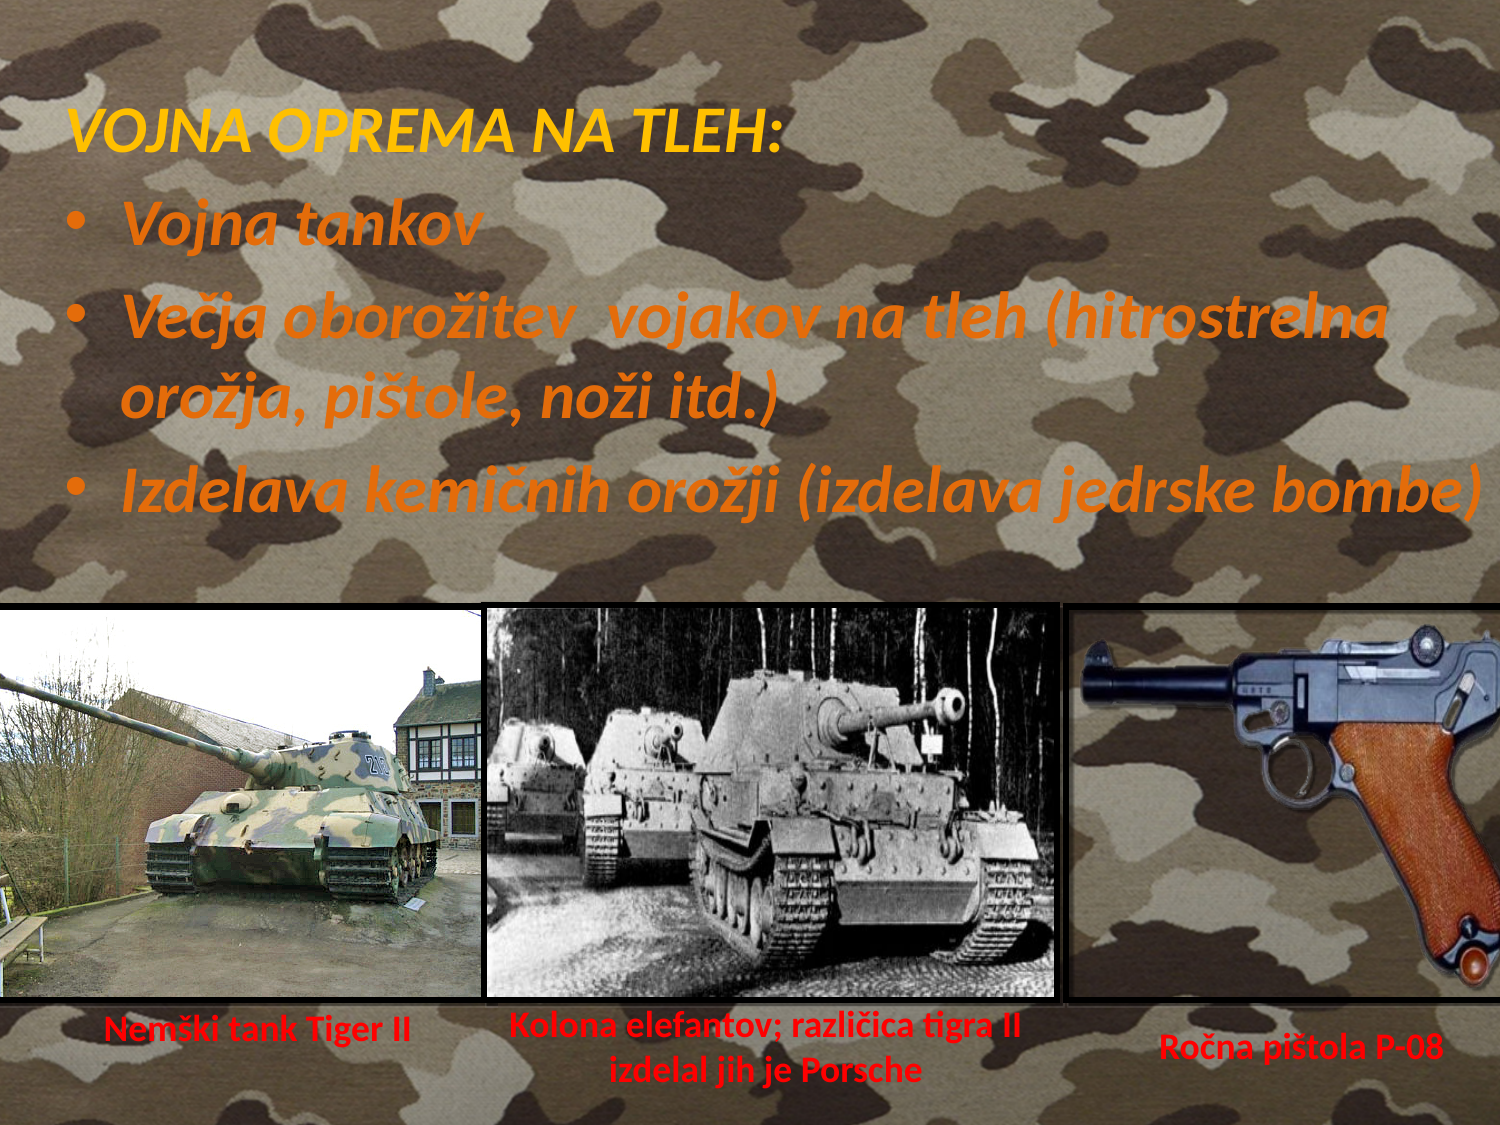

# VOJNA OPREMA NA TLEH:
Vojna tankov
Večja oborožitev vojakov na tleh (hitrostrelna orožja, pištole, noži itd.)
Izdelava kemičnih orožji (izdelava jedrske bombe)
Kolona elefantov; različica tigra II
izdelal jih je Porsche
Nemški tank Tiger II
Ročna pištola P-08